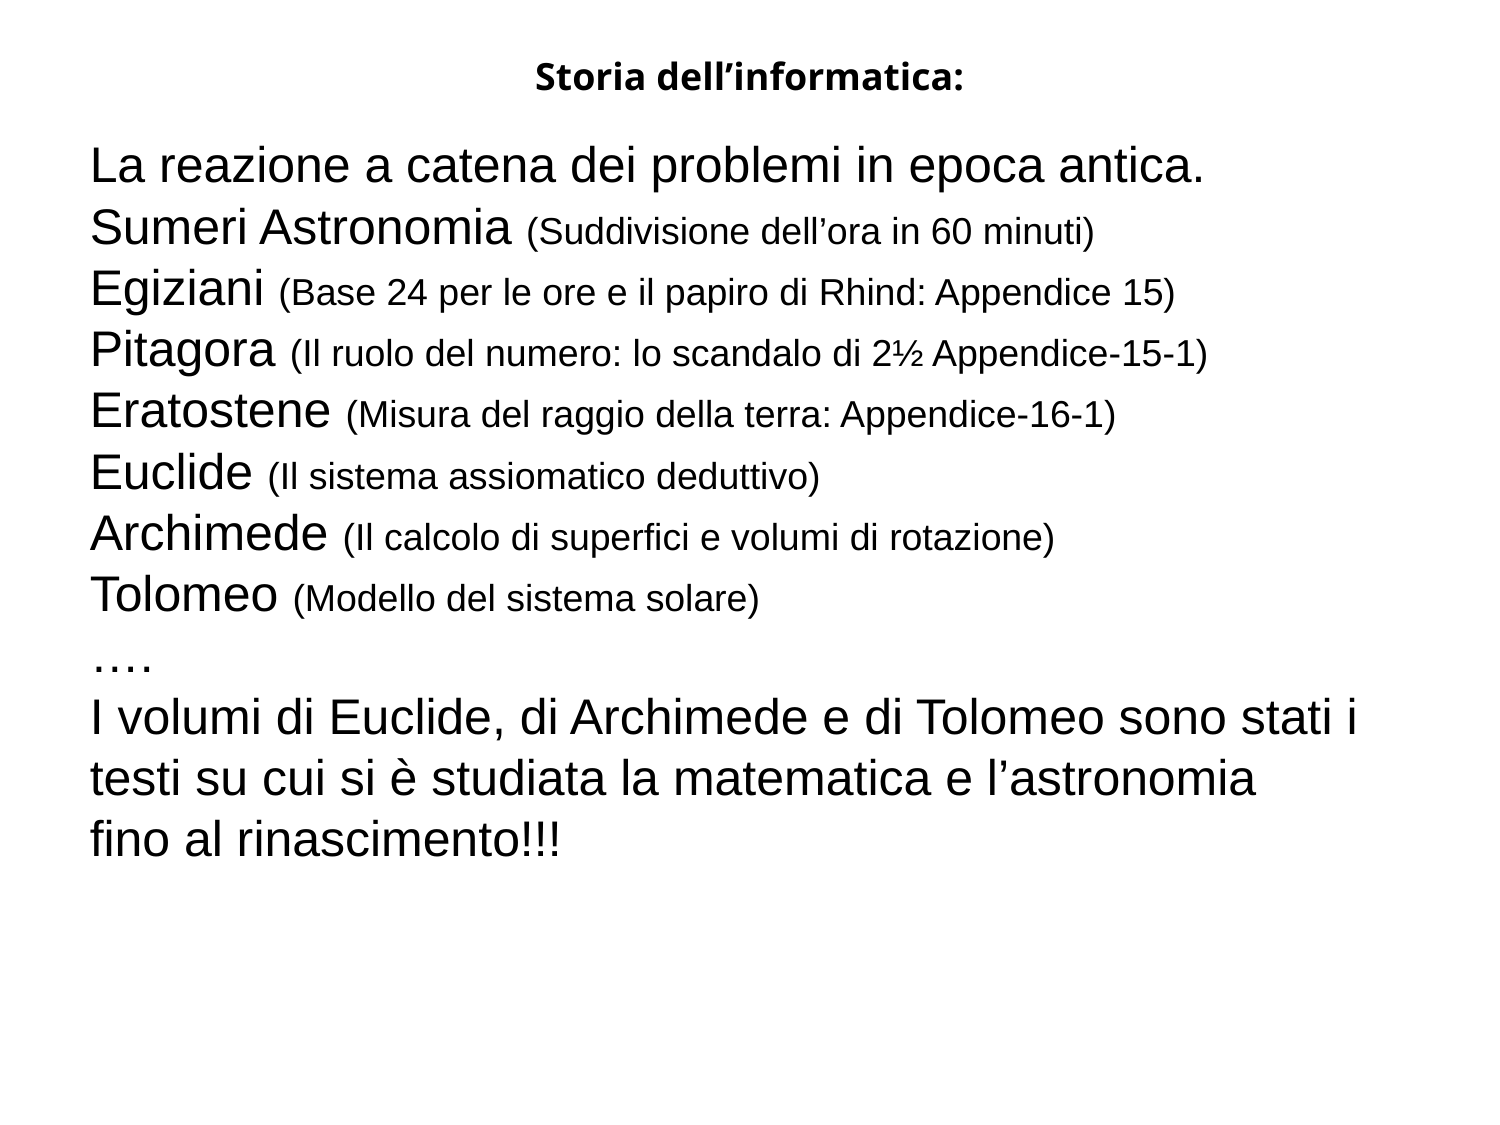

# Storia dell’informatica:
La reazione a catena dei problemi in epoca antica.
Sumeri Astronomia (Suddivisione dell’ora in 60 minuti)
Egiziani (Base 24 per le ore e il papiro di Rhind: Appendice 15)
Pitagora (Il ruolo del numero: lo scandalo di 2½ Appendice-15-1)
Eratostene (Misura del raggio della terra: Appendice-16-1)
Euclide (Il sistema assiomatico deduttivo)
Archimede (Il calcolo di superfici e volumi di rotazione)
Tolomeo (Modello del sistema solare)
….
I volumi di Euclide, di Archimede e di Tolomeo sono stati i
testi su cui si è studiata la matematica e l’astronomia
fino al rinascimento!!!